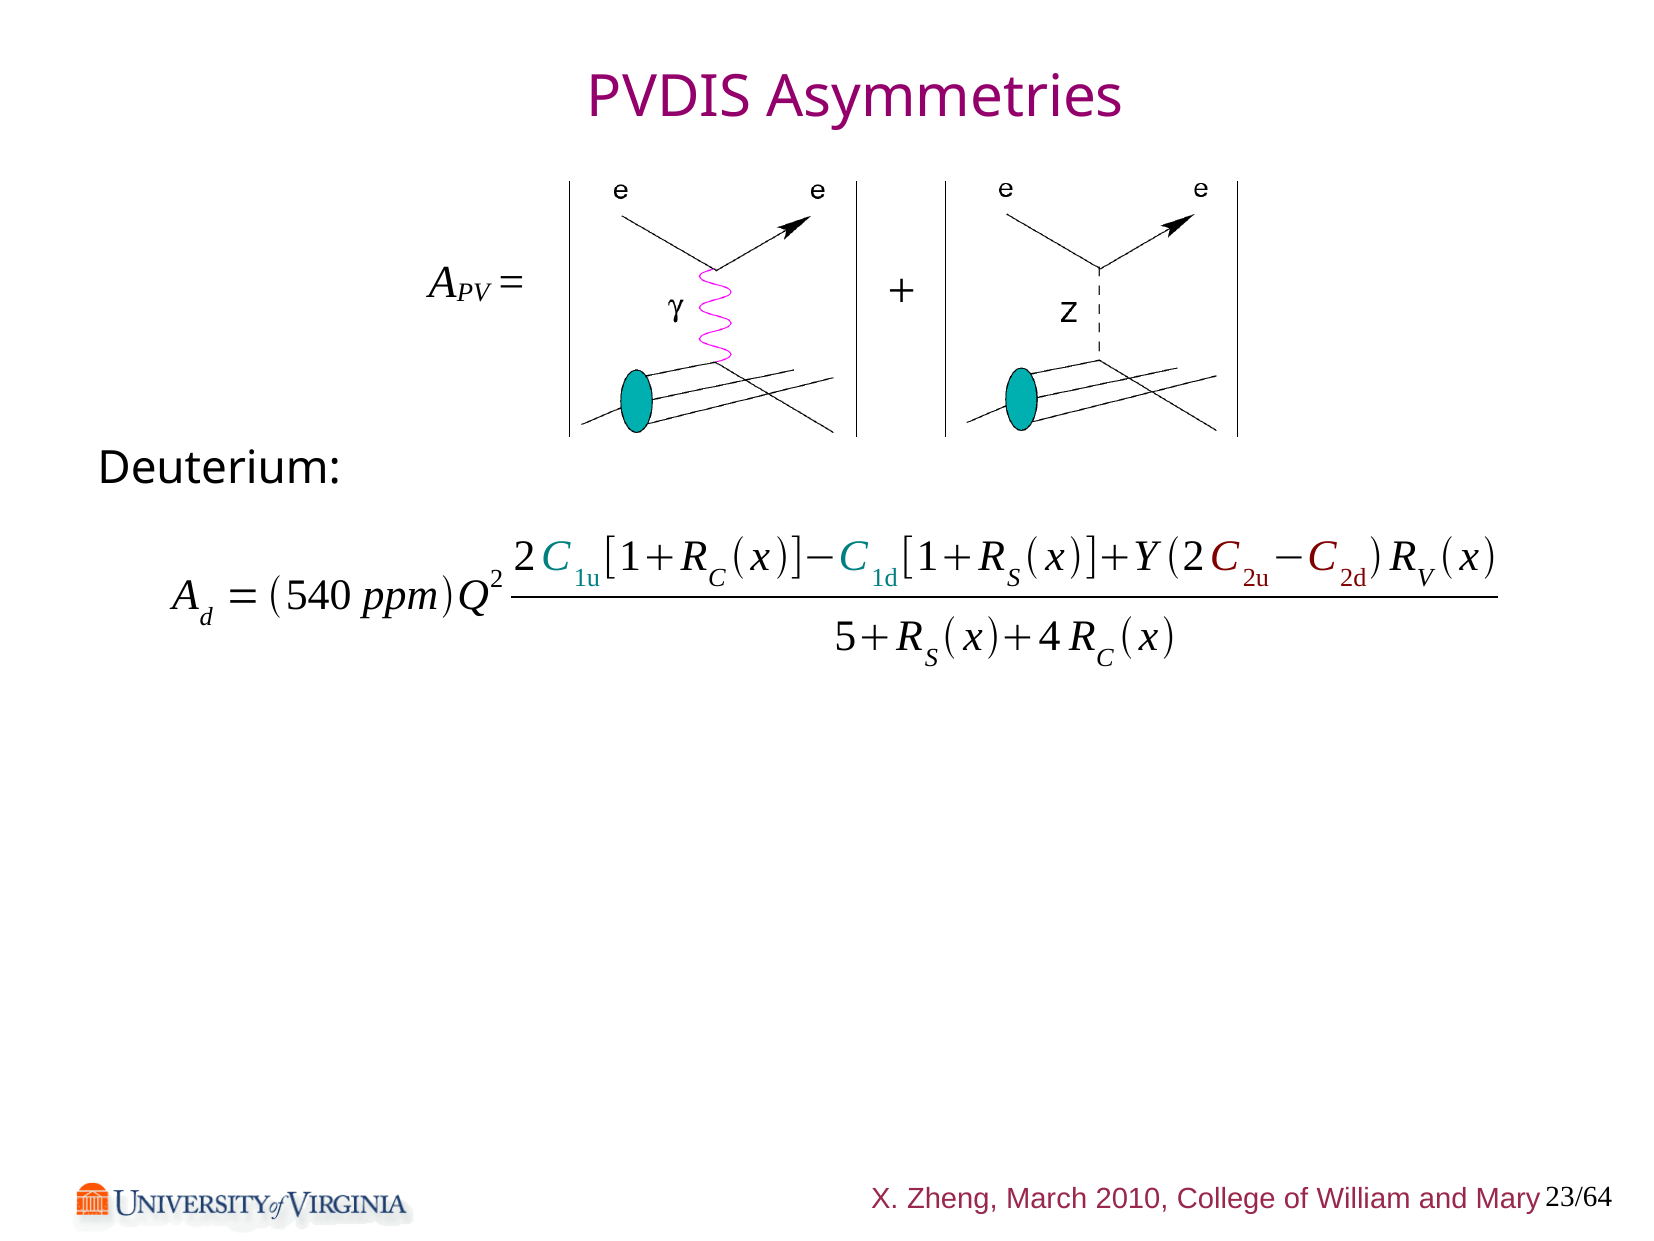

PVDIS Asymmetries
APV =
+
# Deuterium: